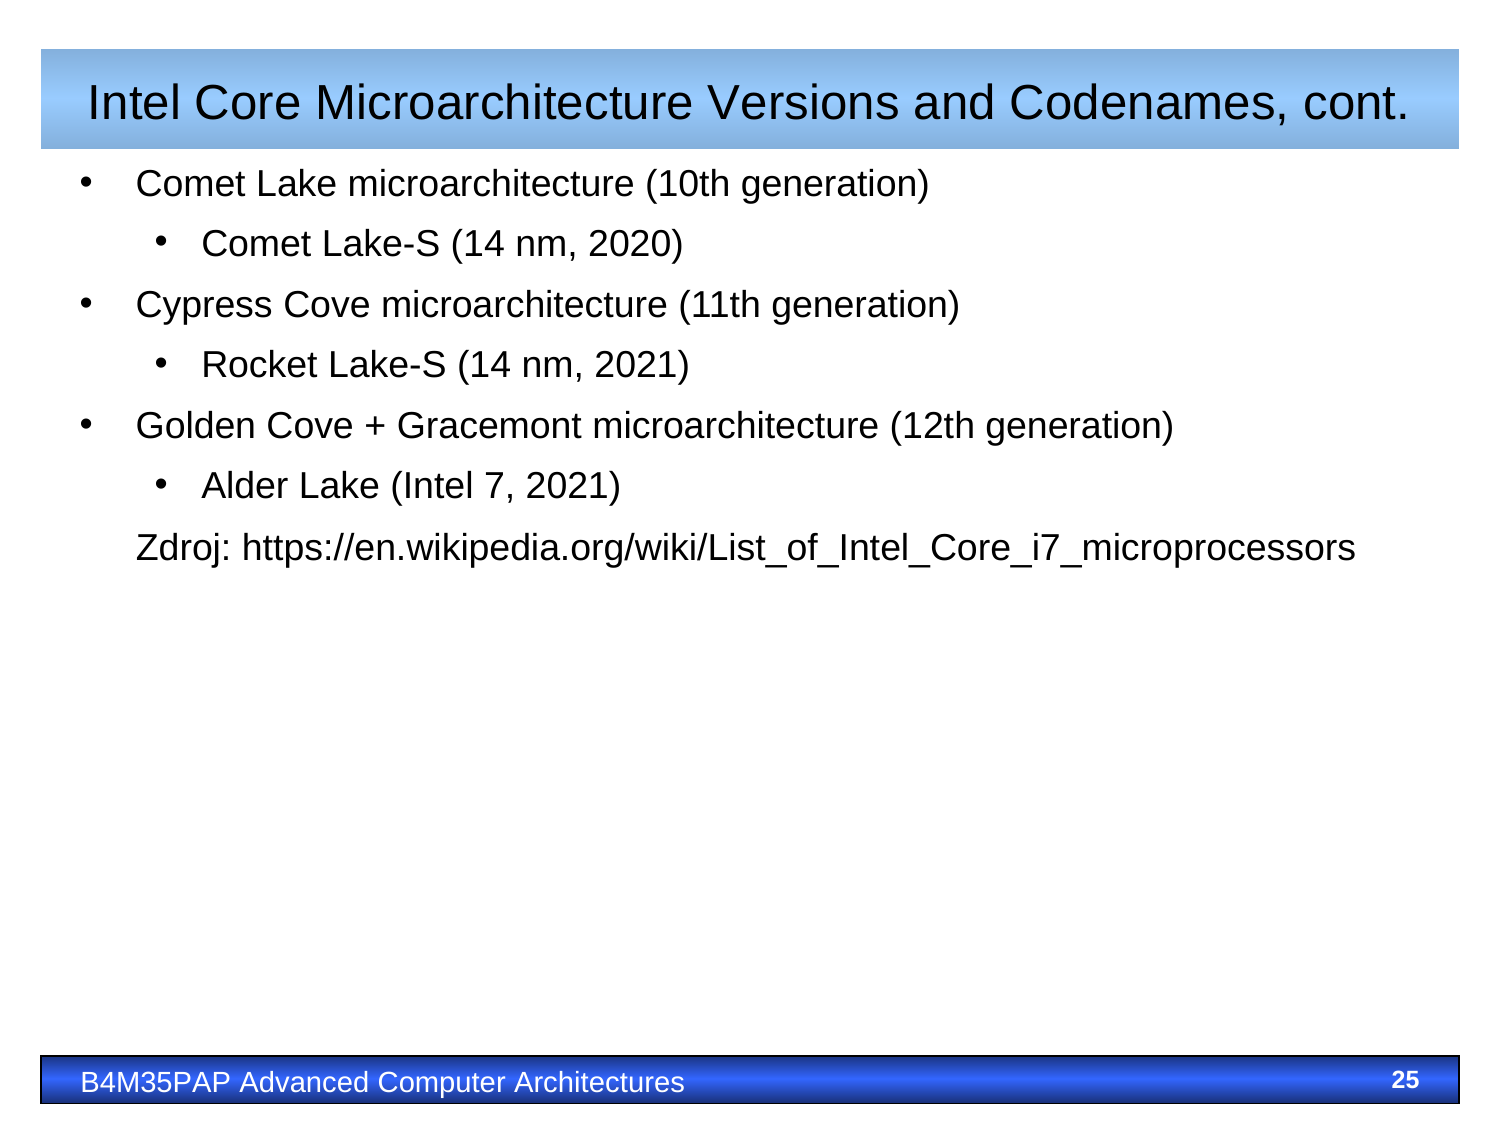

# Intel Core Microarchitecture Versions and Codenames, cont.
Comet Lake microarchitecture (10th generation)
Comet Lake-S (14 nm, 2020)
Cypress Cove microarchitecture (11th generation)
Rocket Lake-S (14 nm, 2021)
Golden Cove + Gracemont microarchitecture (12th generation)
Alder Lake (Intel 7, 2021)
Zdroj: https://en.wikipedia.org/wiki/List_of_Intel_Core_i7_microprocessors